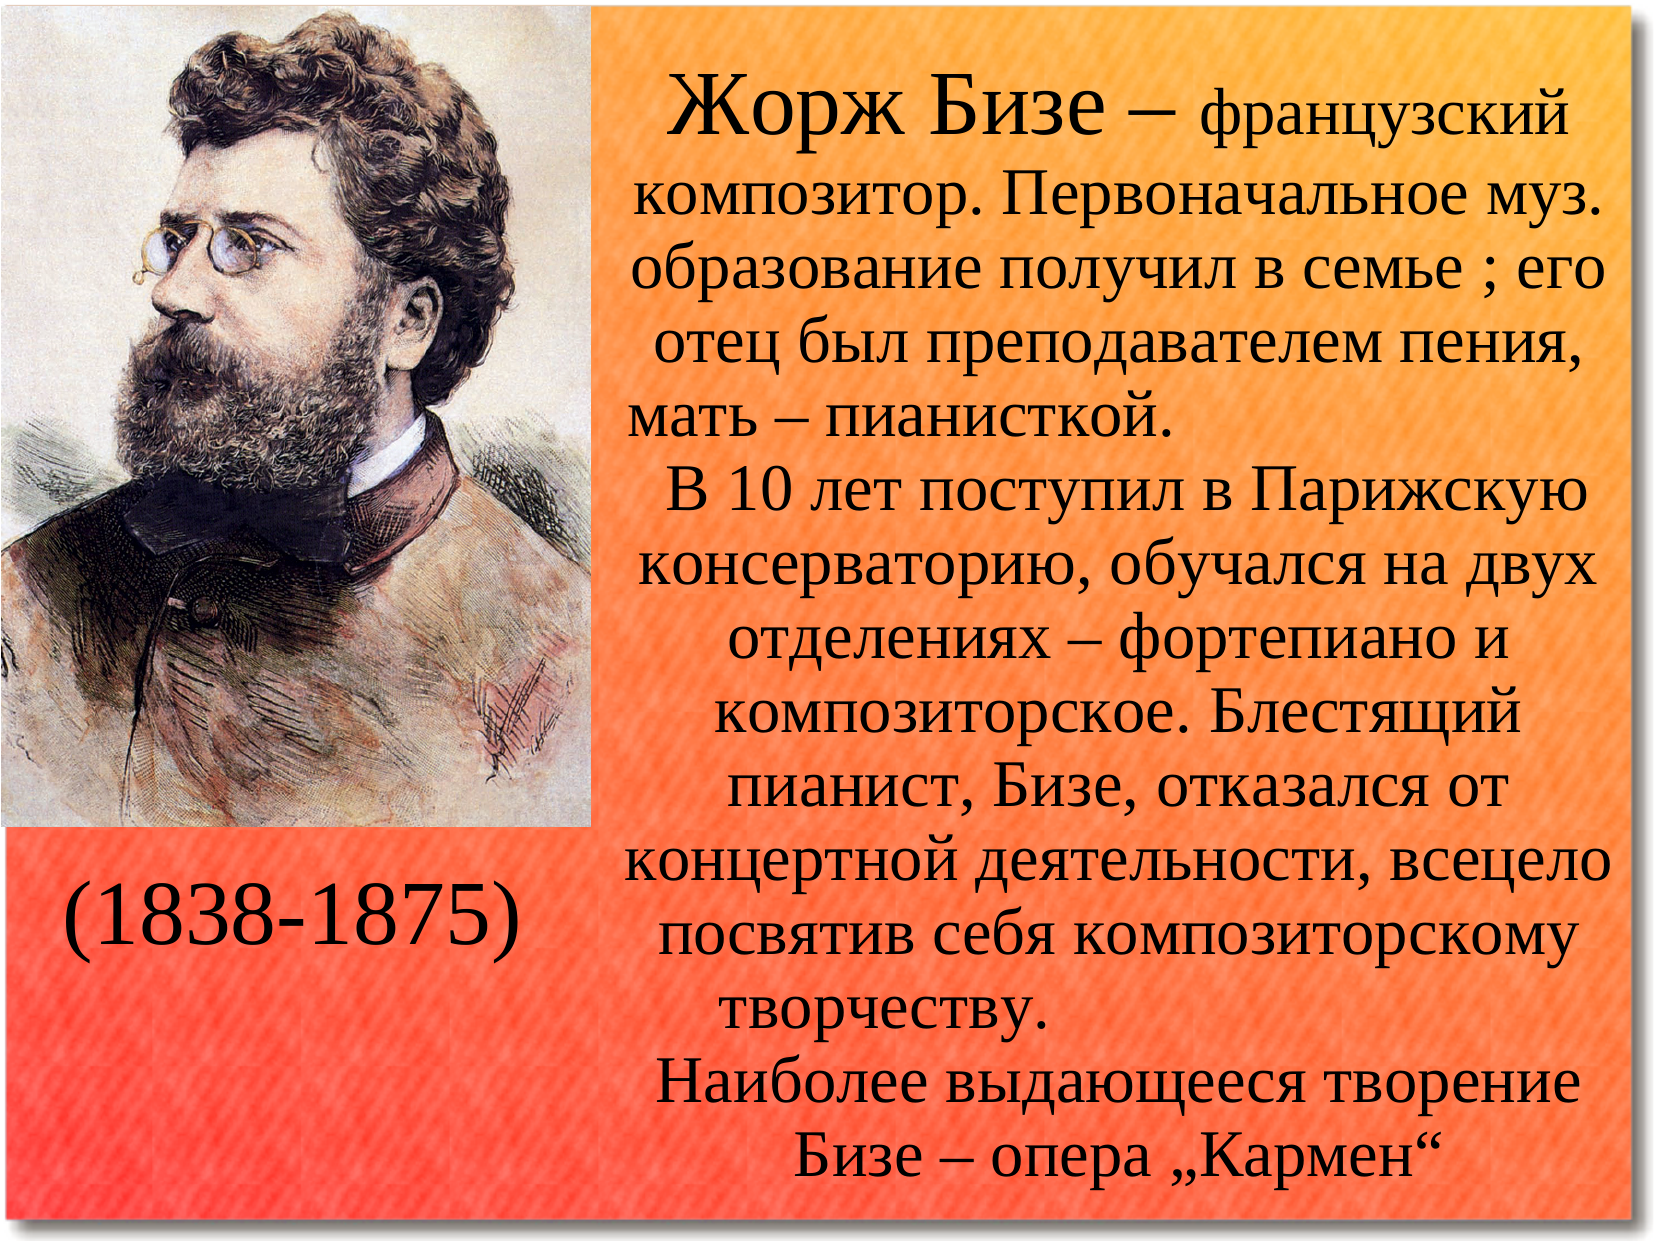

# Жорж Бизе – французский композитор. Первоначальное муз. образование получил в семье ; его отец был преподавателем пения, мать – пианисткой. В 10 лет поступил в Парижскую консерваторию, обучался на двух отделениях – фортепиано и композиторское. Блестящий пианист, Бизе, отказался от концертной деятельности, всецело посвятив себя композиторскому творчеству. Наиболее выдающееся творение Бизе – опера „Кармен“
(1838-1875)